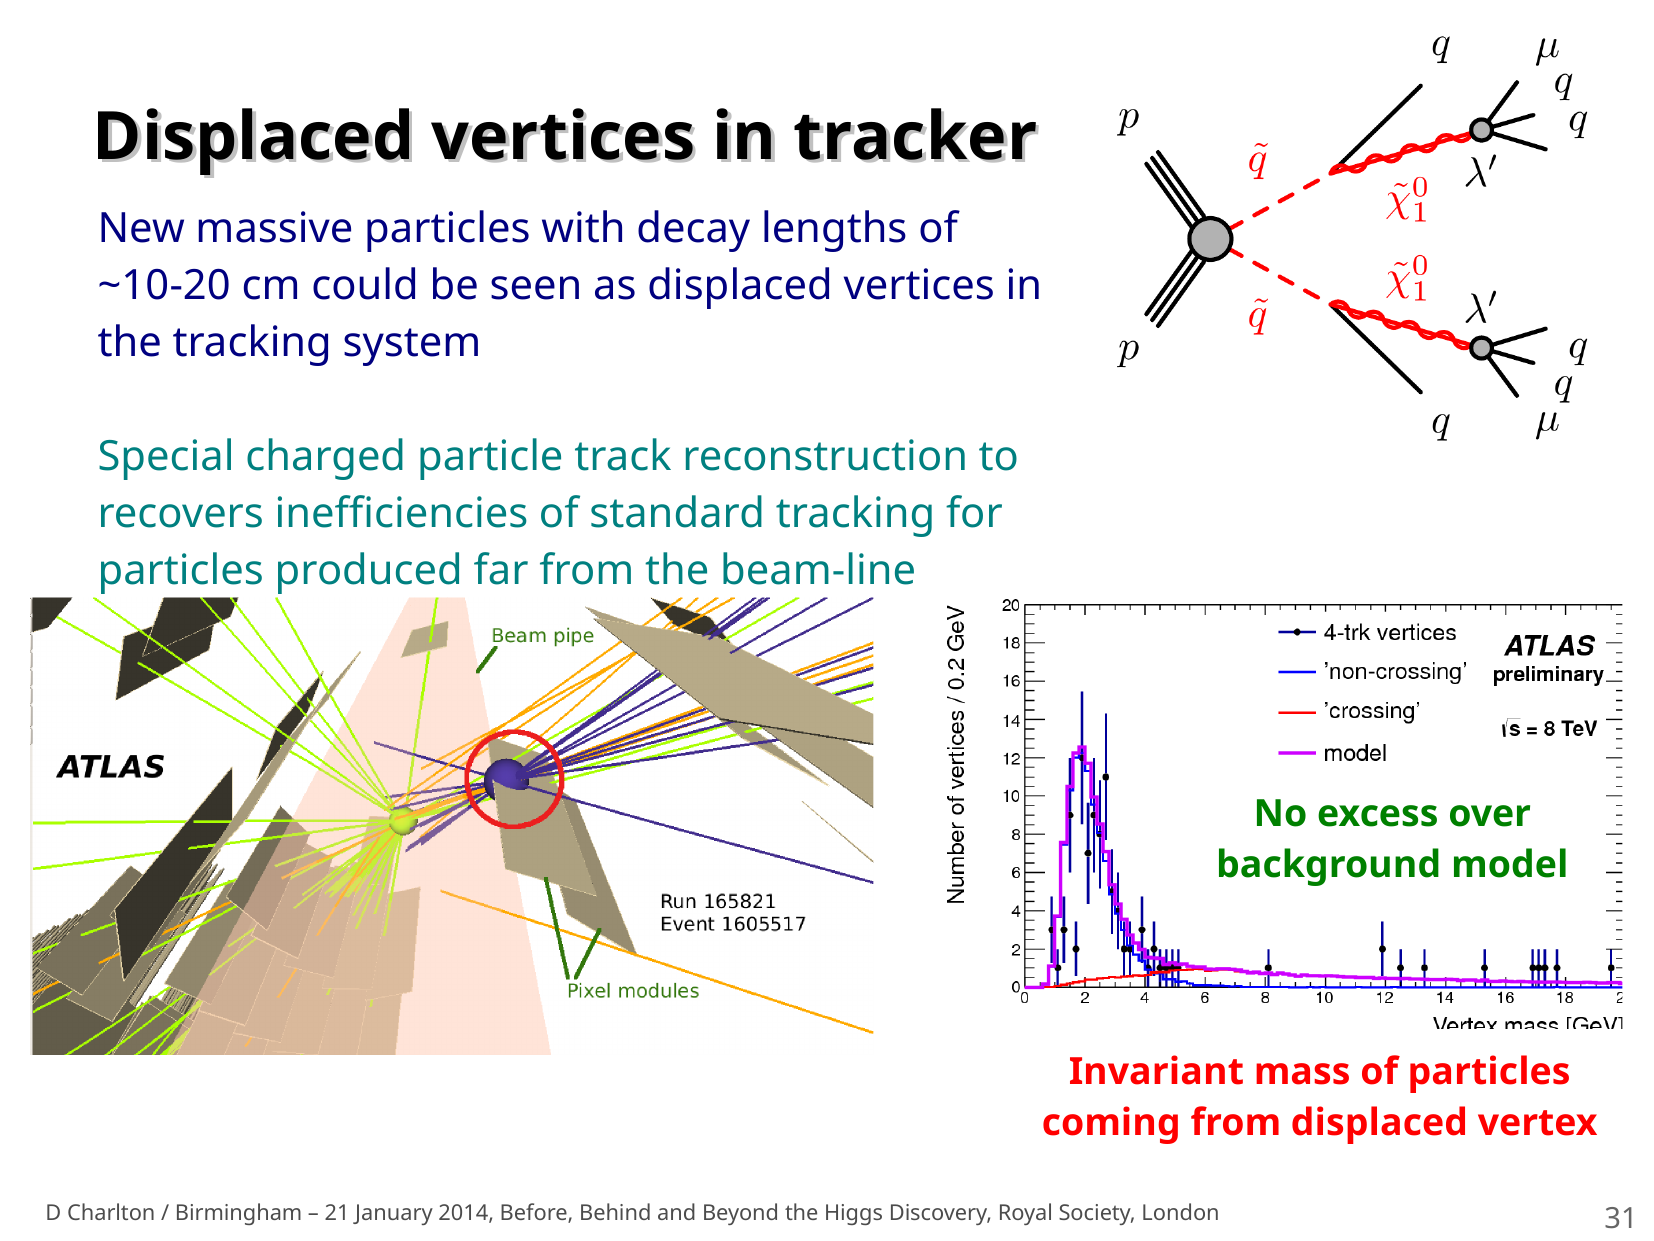

Displaced vertices in tracker
New massive particles with decay lengths of ~10-20 cm could be seen as displaced vertices in the tracking system
Special charged particle track reconstruction to recovers inefficiencies of standard tracking for particles produced far from the beam-line
No excess over background model
Invariant mass of particles coming from displaced vertex